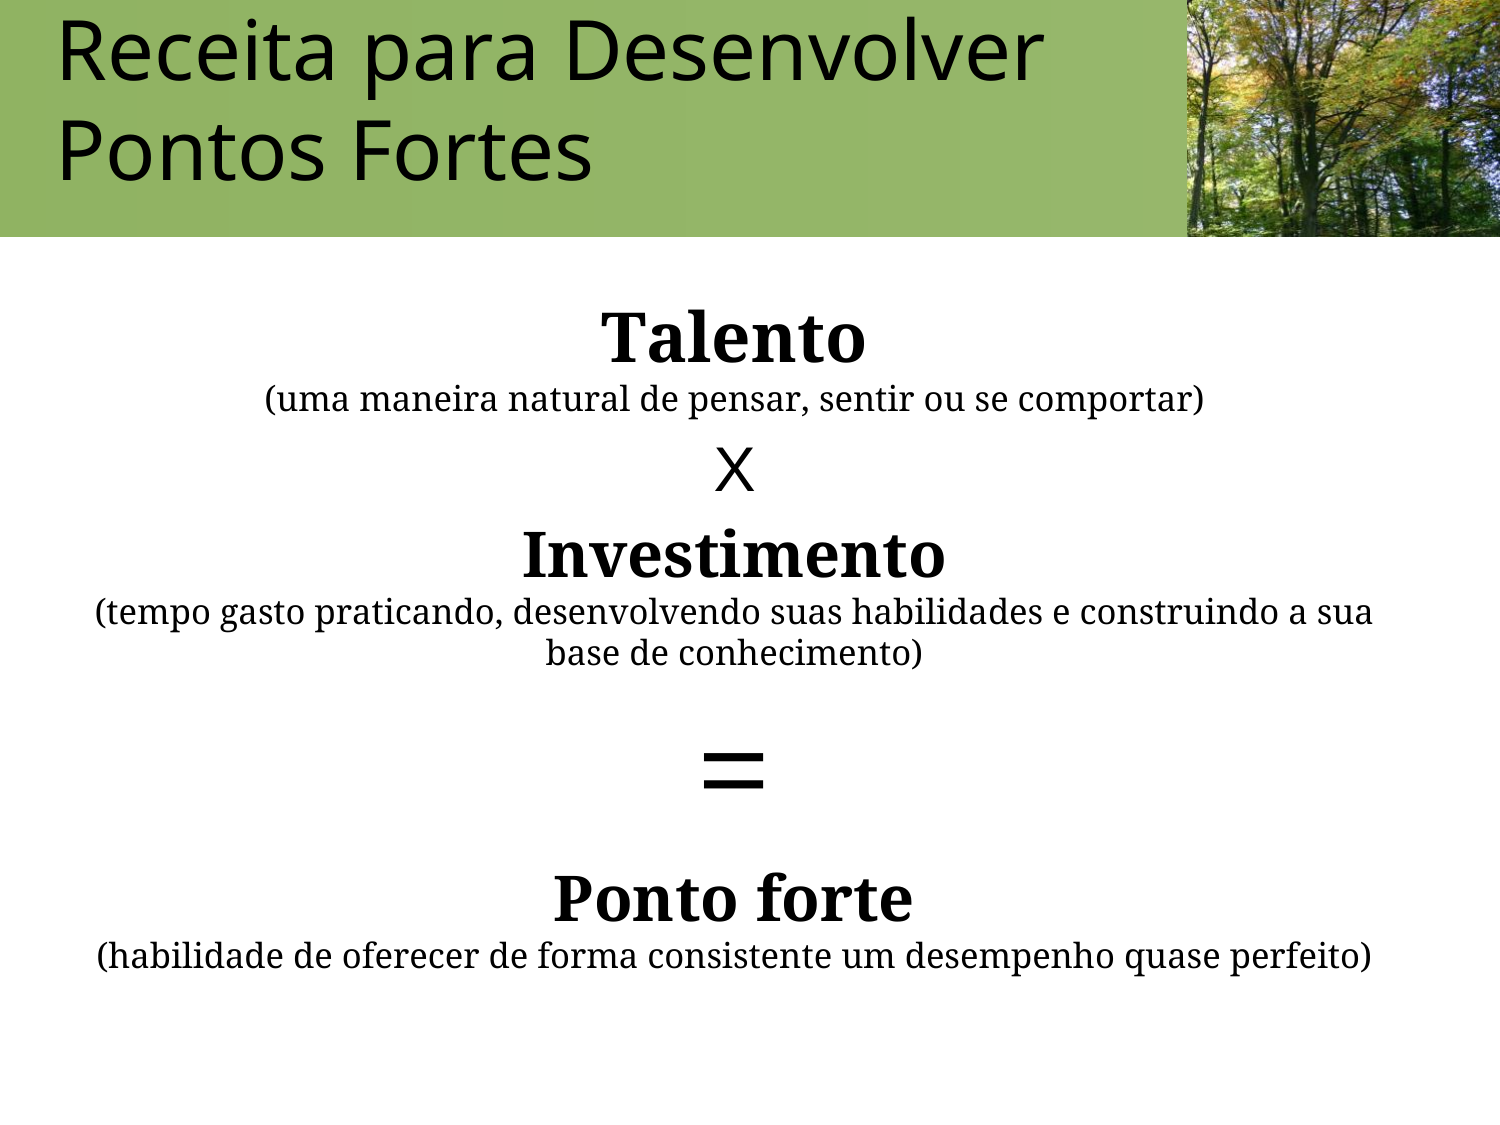

# Receita para Desenvolver Pontos Fortes
Talento
(uma maneira natural de pensar, sentir ou se comportar)
X
Investimento
(tempo gasto praticando, desenvolvendo suas habilidades e construindo a sua base de conhecimento)
=
Ponto forte
(habilidade de oferecer de forma consistente um desempenho quase perfeito)